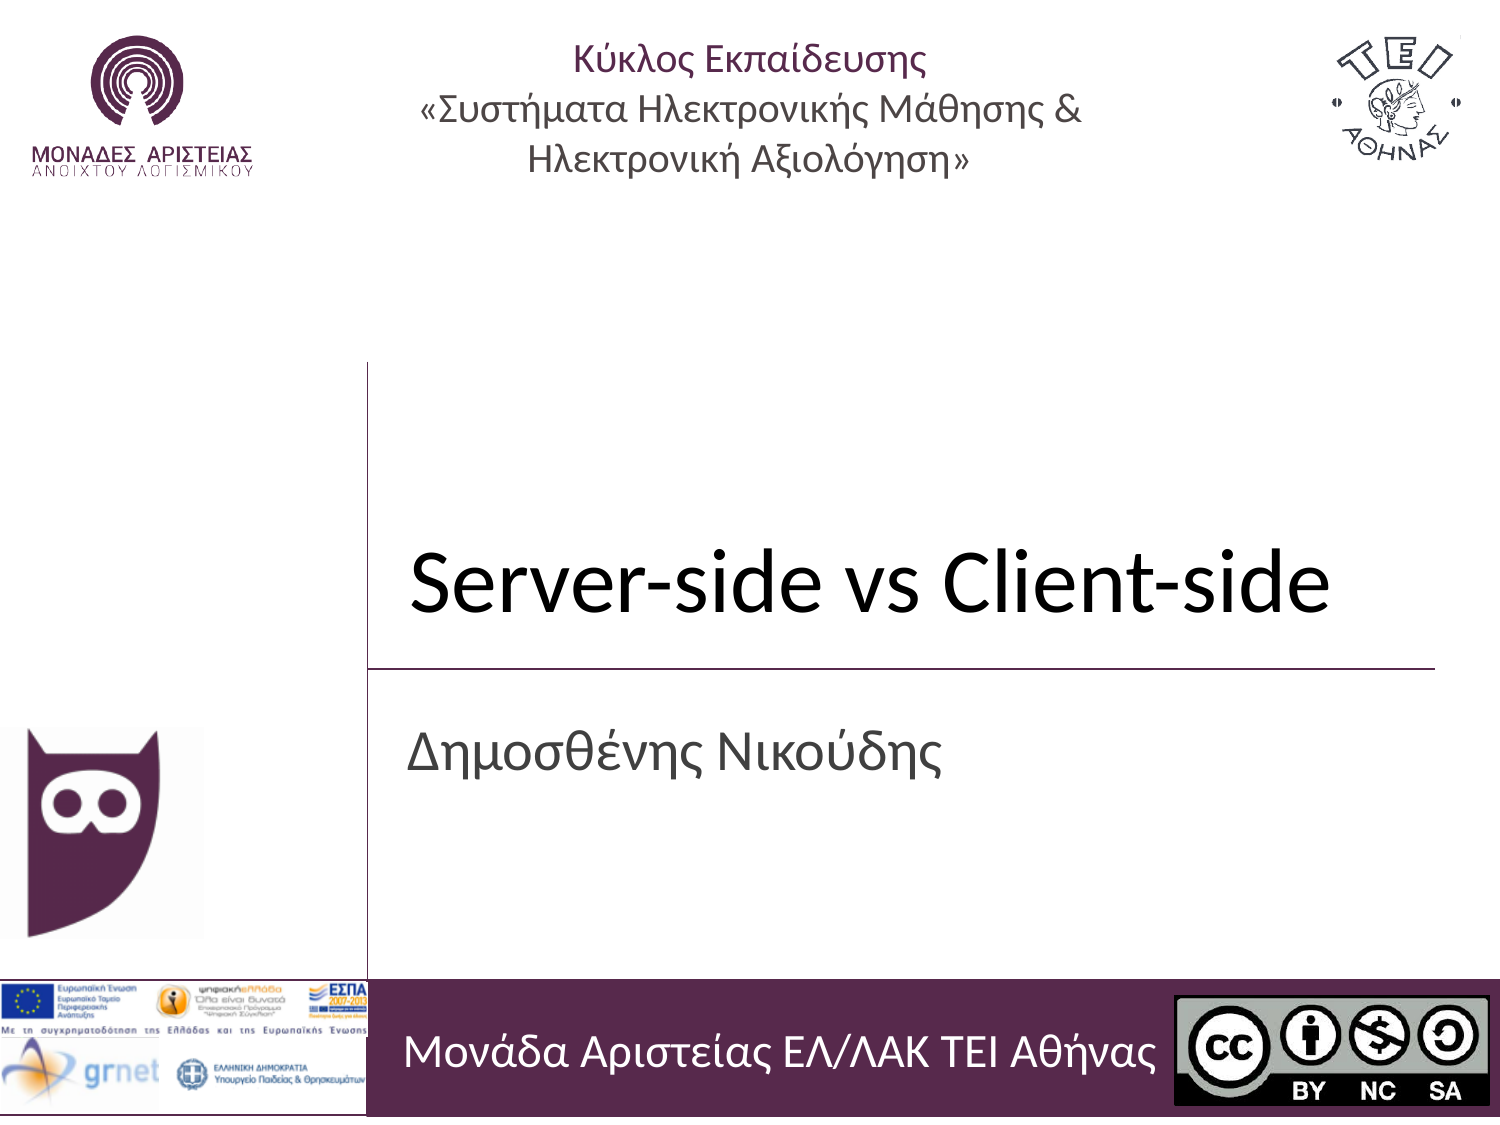

Κύκλος Εκπαίδευσης
«Συστήματα Ηλεκτρονικής Μάθησης & Ηλεκτρονική Αξιολόγηση»
# Server-side vs Client-side
Δημοσθένης Νικούδης
Μονάδα Αριστείας ΕΛ/ΛΑΚ ΤΕΙ Αθήνας